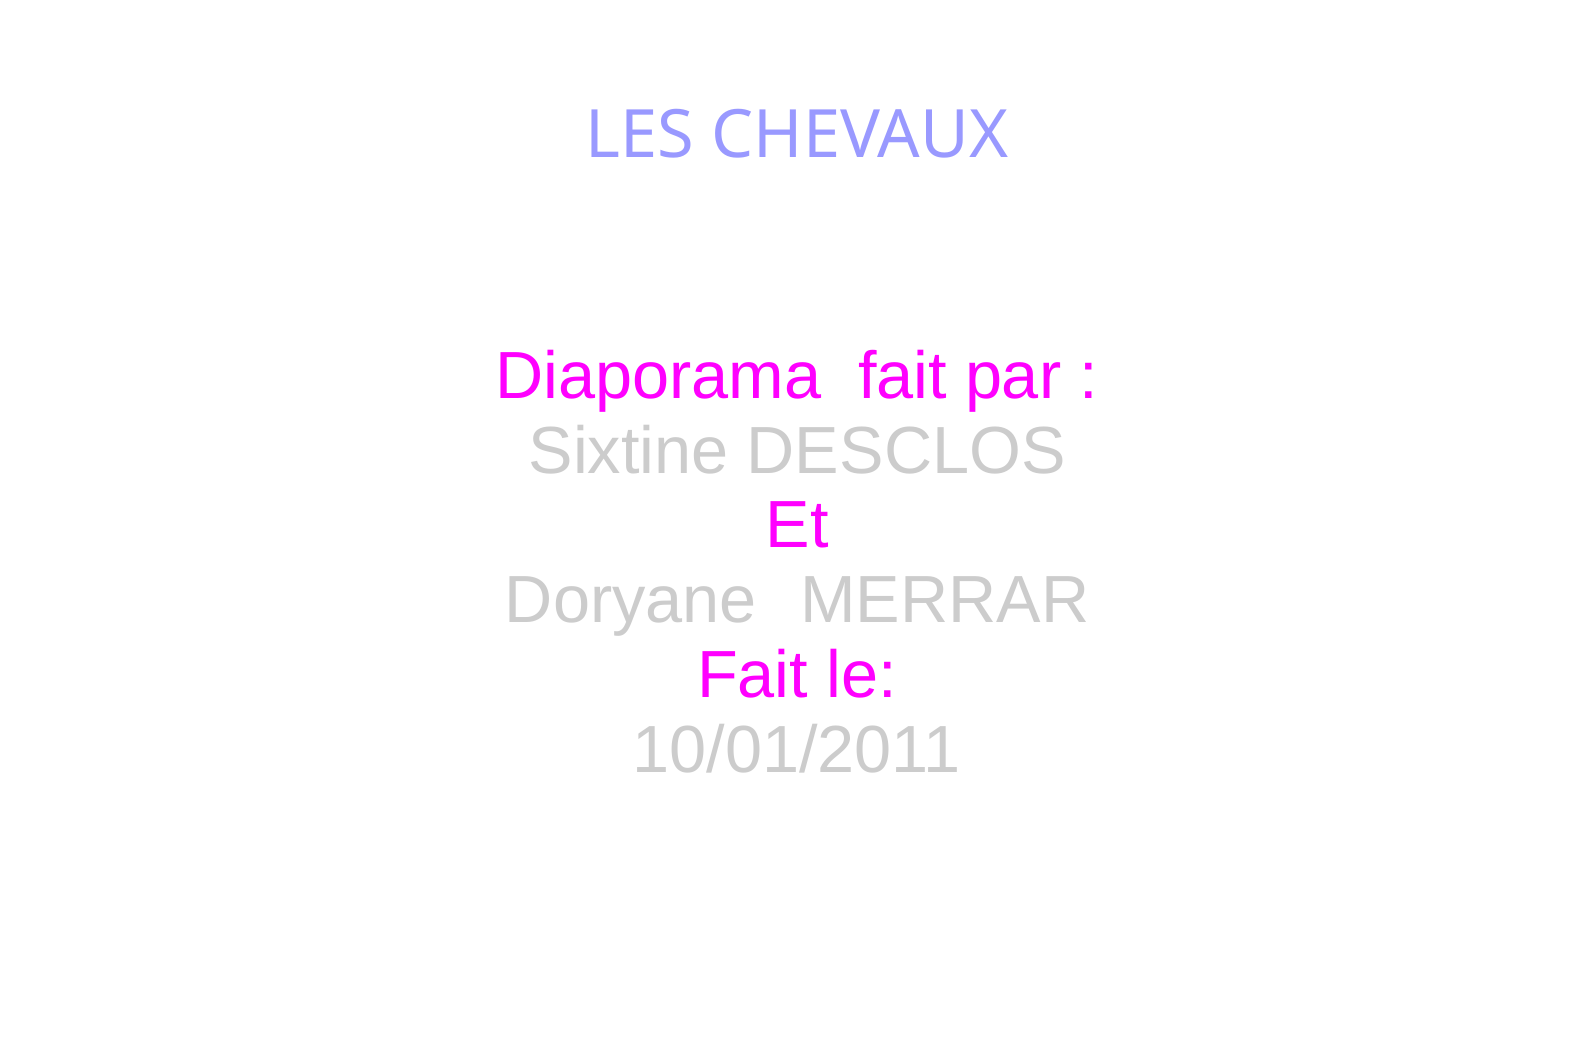

# LES CHEVAUX
Diaporama fait par :
Sixtine DESCLOS
Et
Doryane 	MERRAR
Fait le:
10/01/2011